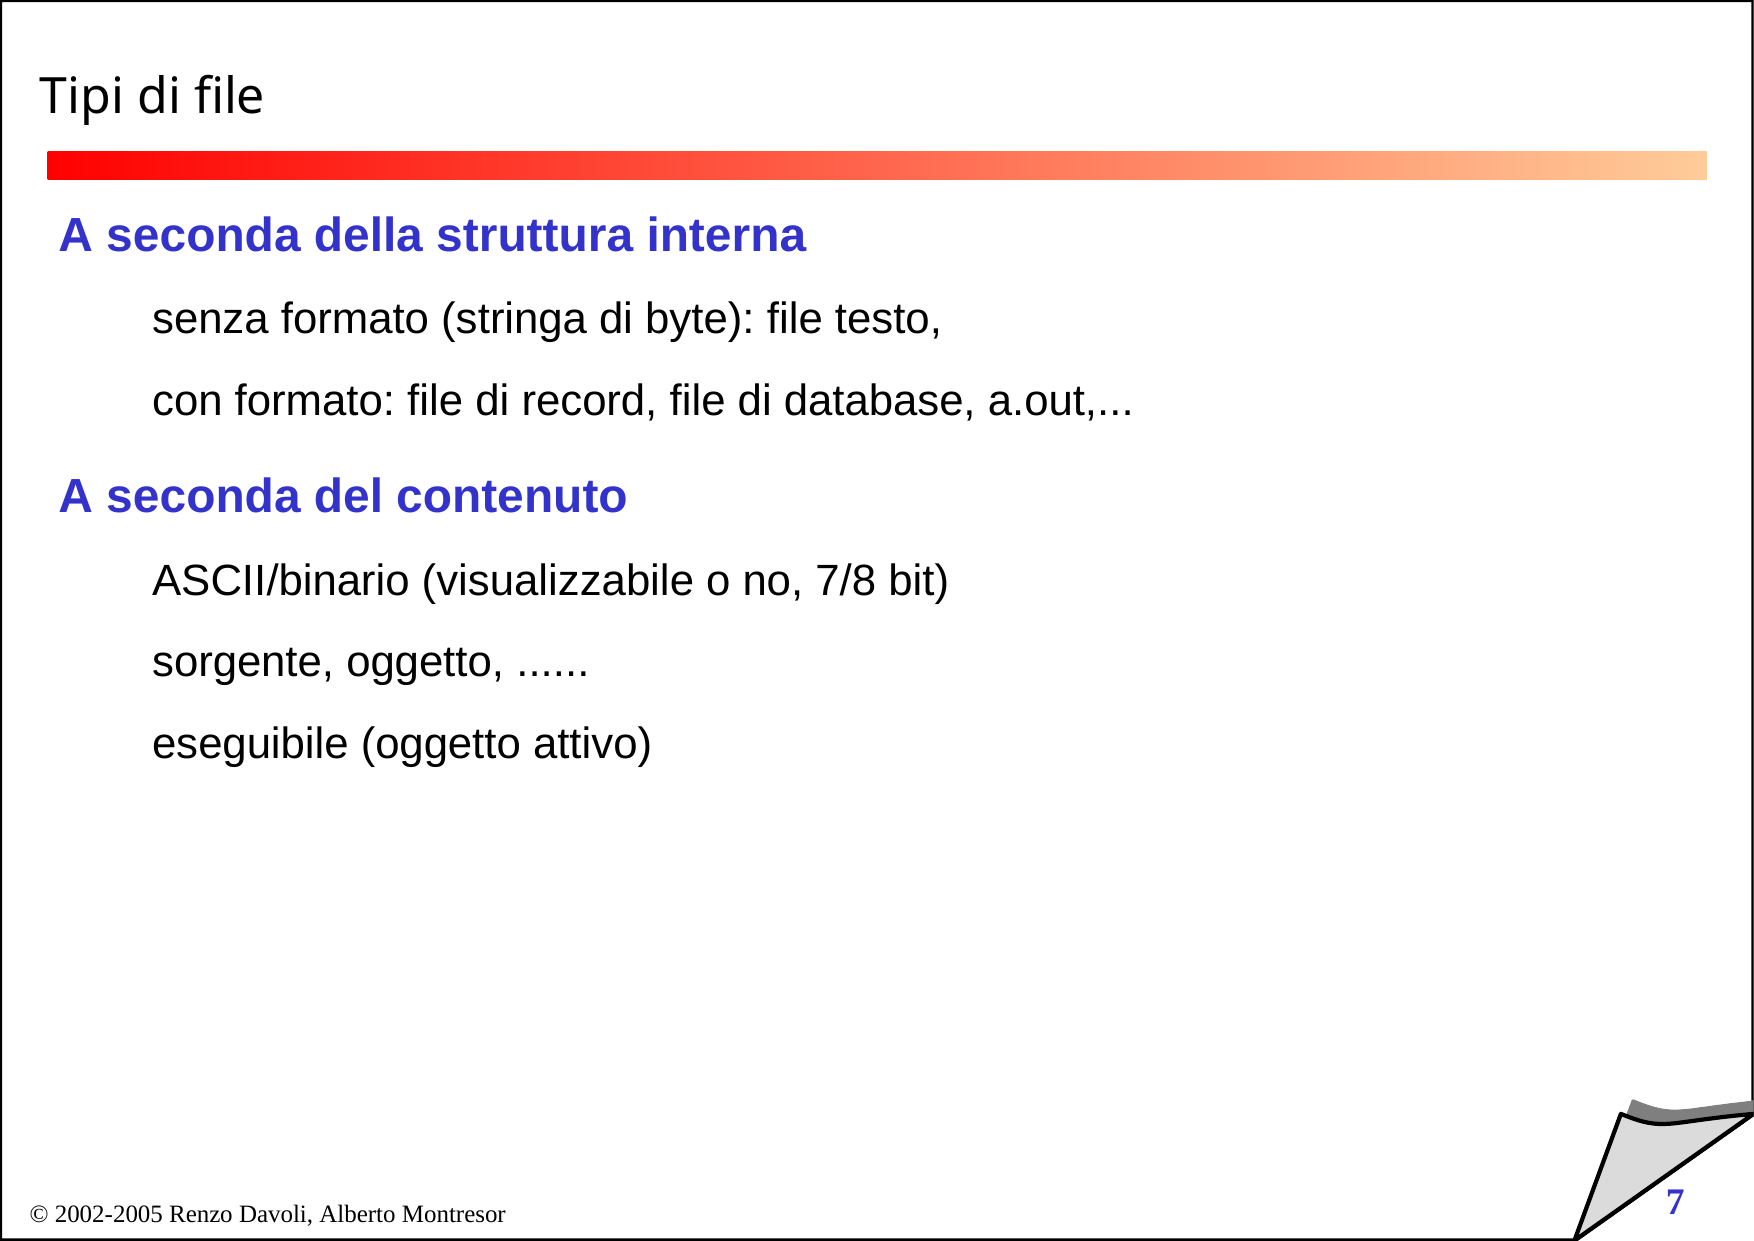

# Tipi di file
A seconda della struttura interna
senza formato (stringa di byte): file testo,
con formato: file di record, file di database, a.out,...
A seconda del contenuto
ASCII/binario (visualizzabile o no, 7/8 bit)
sorgente, oggetto, ......
eseguibile (oggetto attivo)